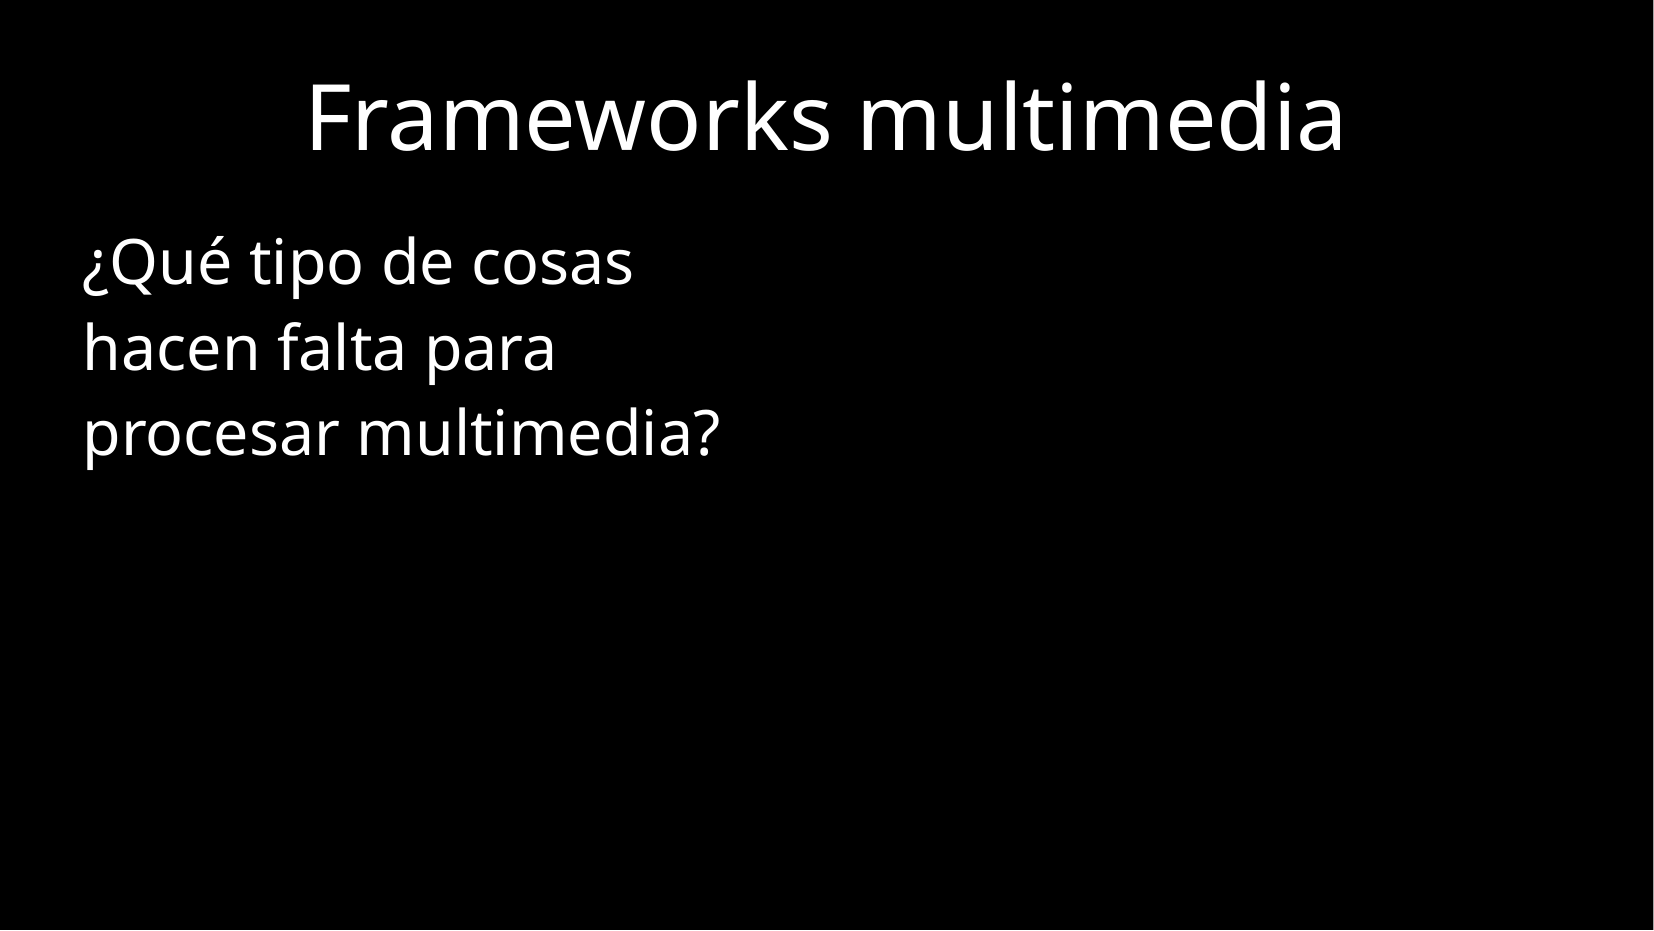

# Frameworks multimedia
¿Qué tipo de cosas hacen falta para procesar multimedia?